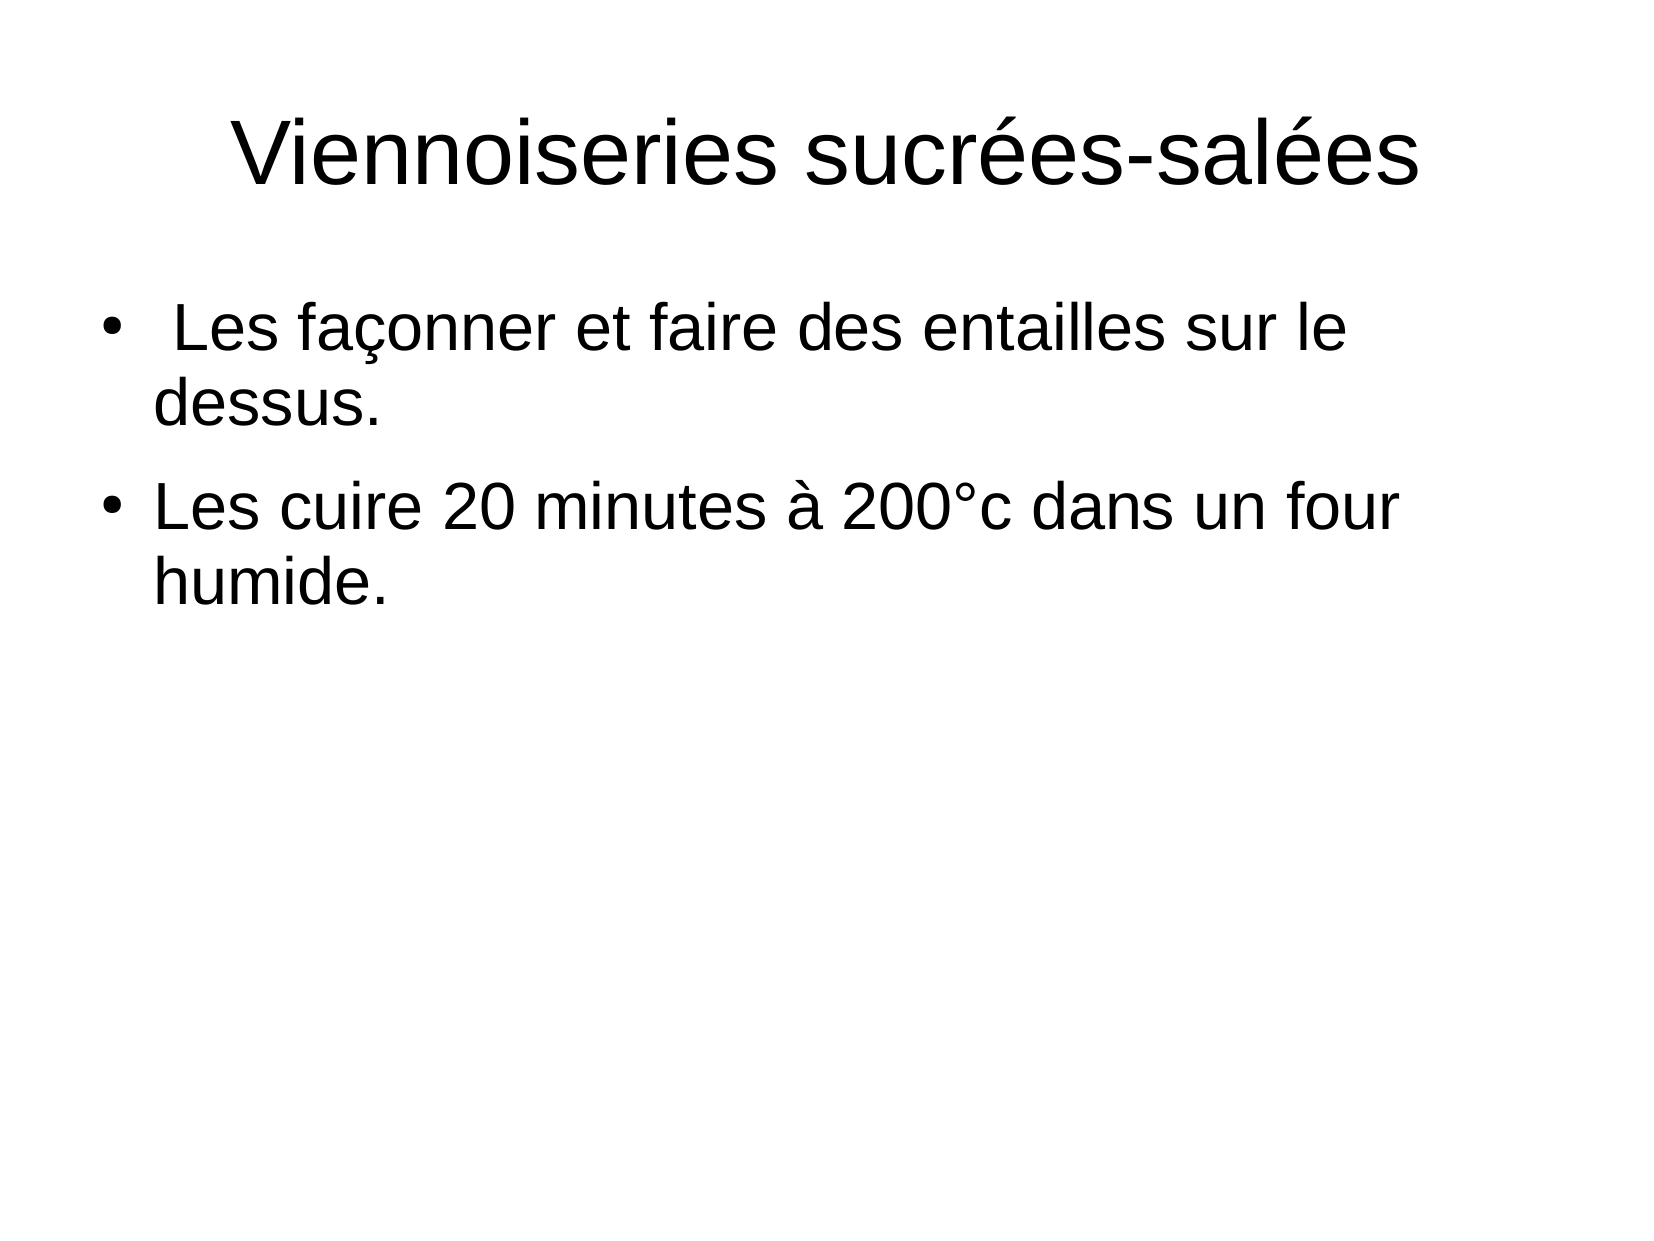

# Viennoiseries sucrées-salées
 Les façonner et faire des entailles sur le dessus.
Les cuire 20 minutes à 200°c dans un four humide.